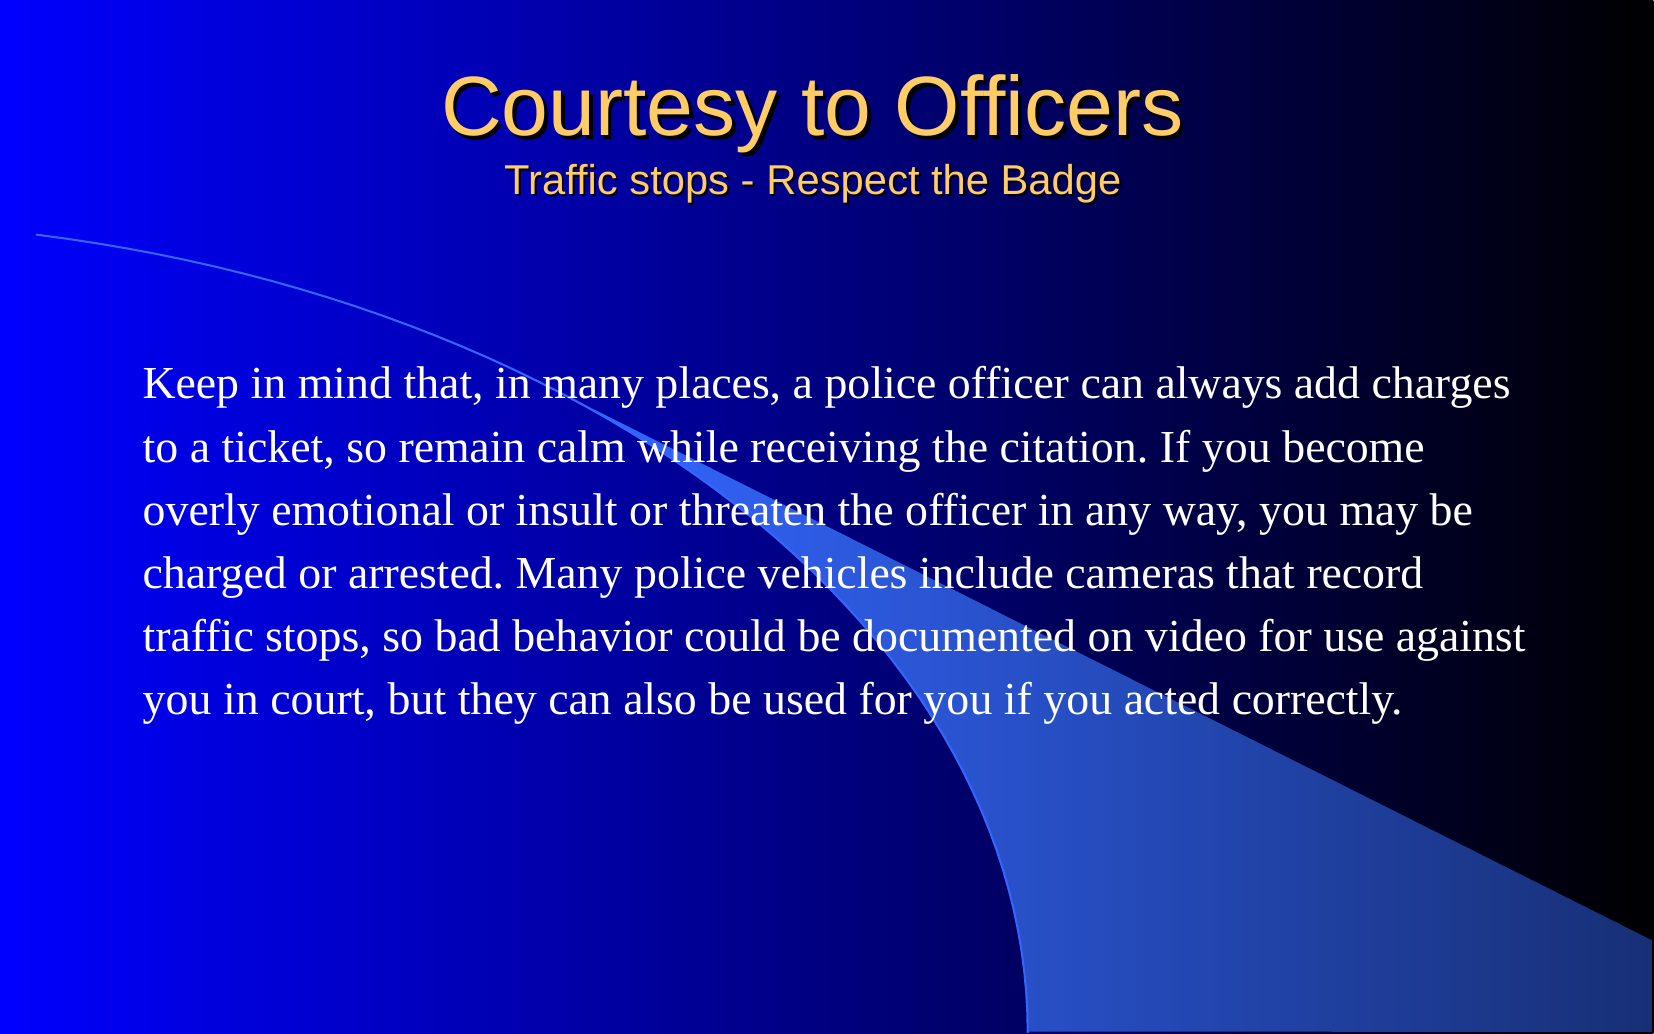

# Courtesy to Officers Traffic stops - Respect the Badge
Keep in mind that, in many places, a police officer can always add charges to a ticket, so remain calm while receiving the citation. If you become overly emotional or insult or threaten the officer in any way, you may be charged or arrested. Many police vehicles include cameras that record traffic stops, so bad behavior could be documented on video for use against you in court, but they can also be used for you if you acted correctly.